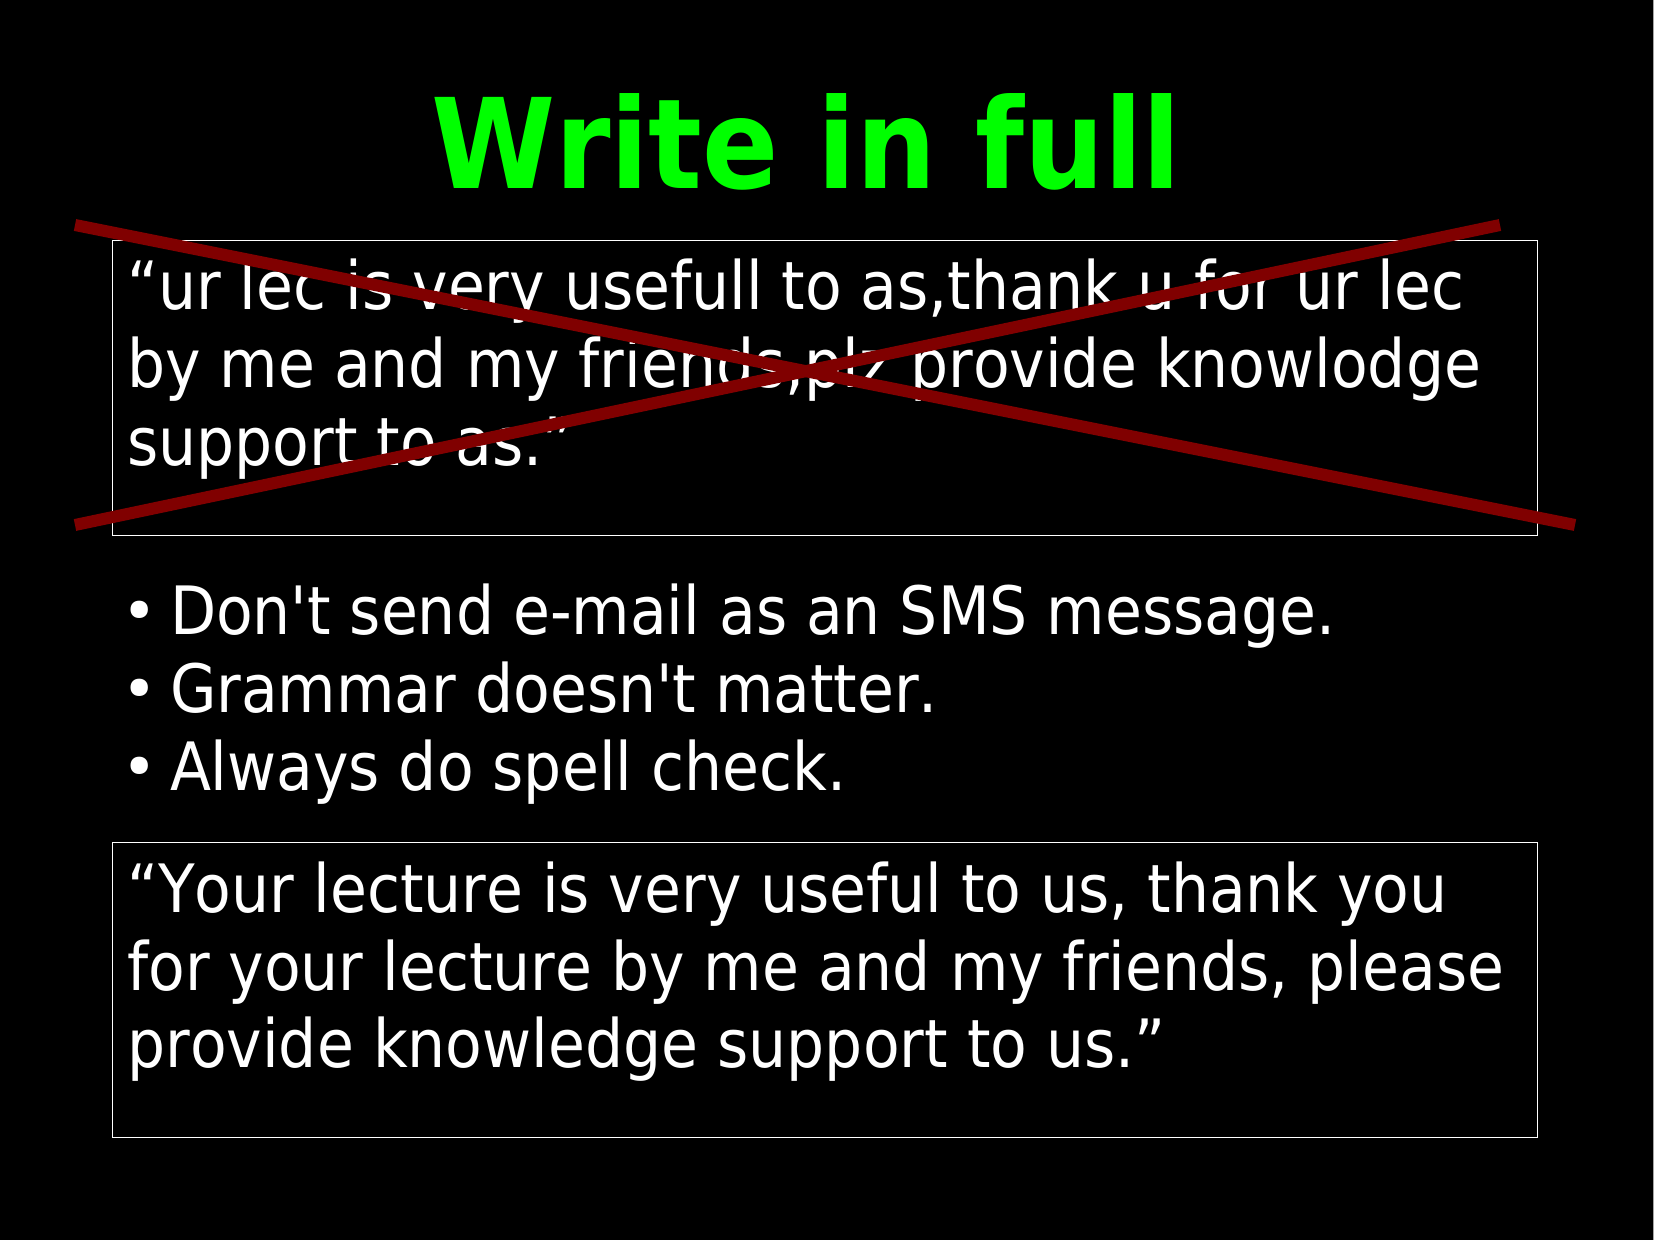

Write in full
“ur lec is very usefull to as,thank u for ur lec by me and my friends,plz provide knowlodge support to as.”
 Don't send e-mail as an SMS message.
 Grammar doesn't matter.
 Always do spell check.
“Your lecture is very useful to us, thank you for your lecture by me and my friends, please provide knowledge support to us.”